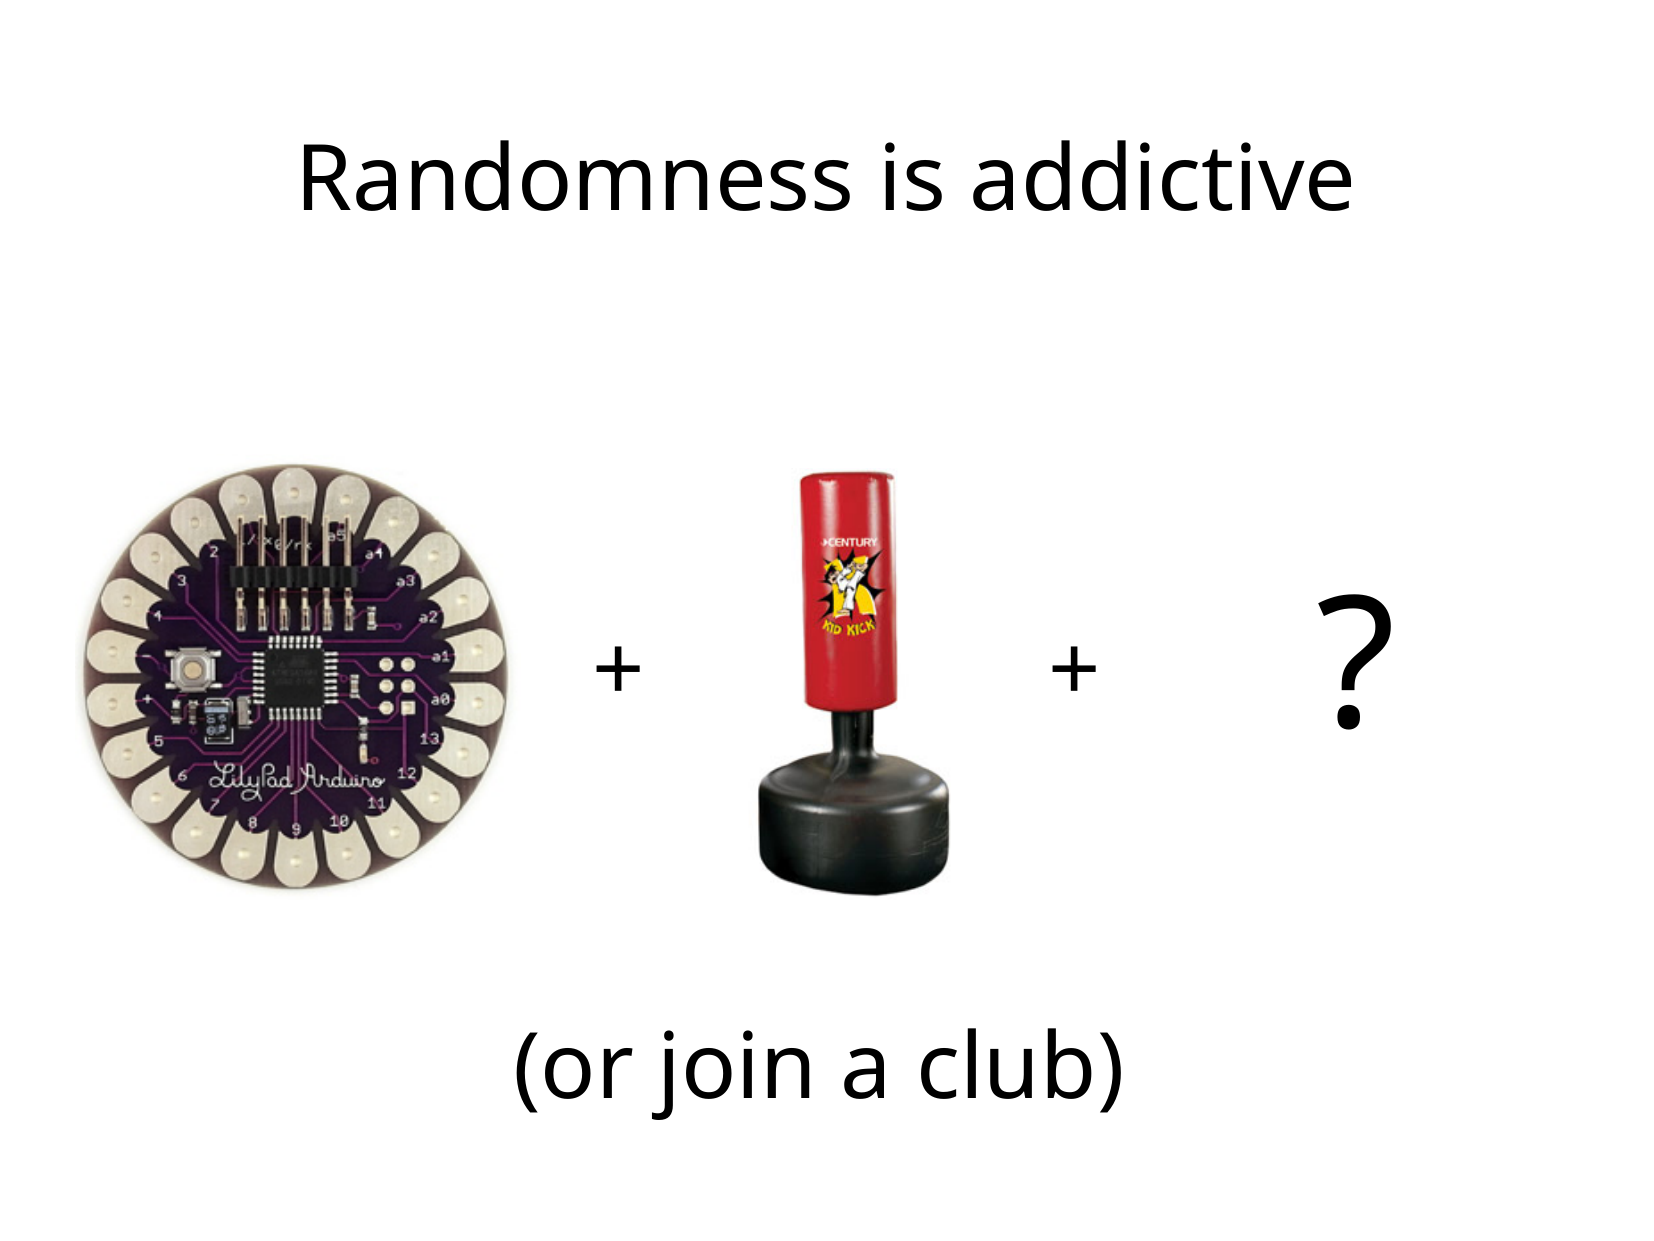

Randomness is addictive
?
# + +
(or join a club)